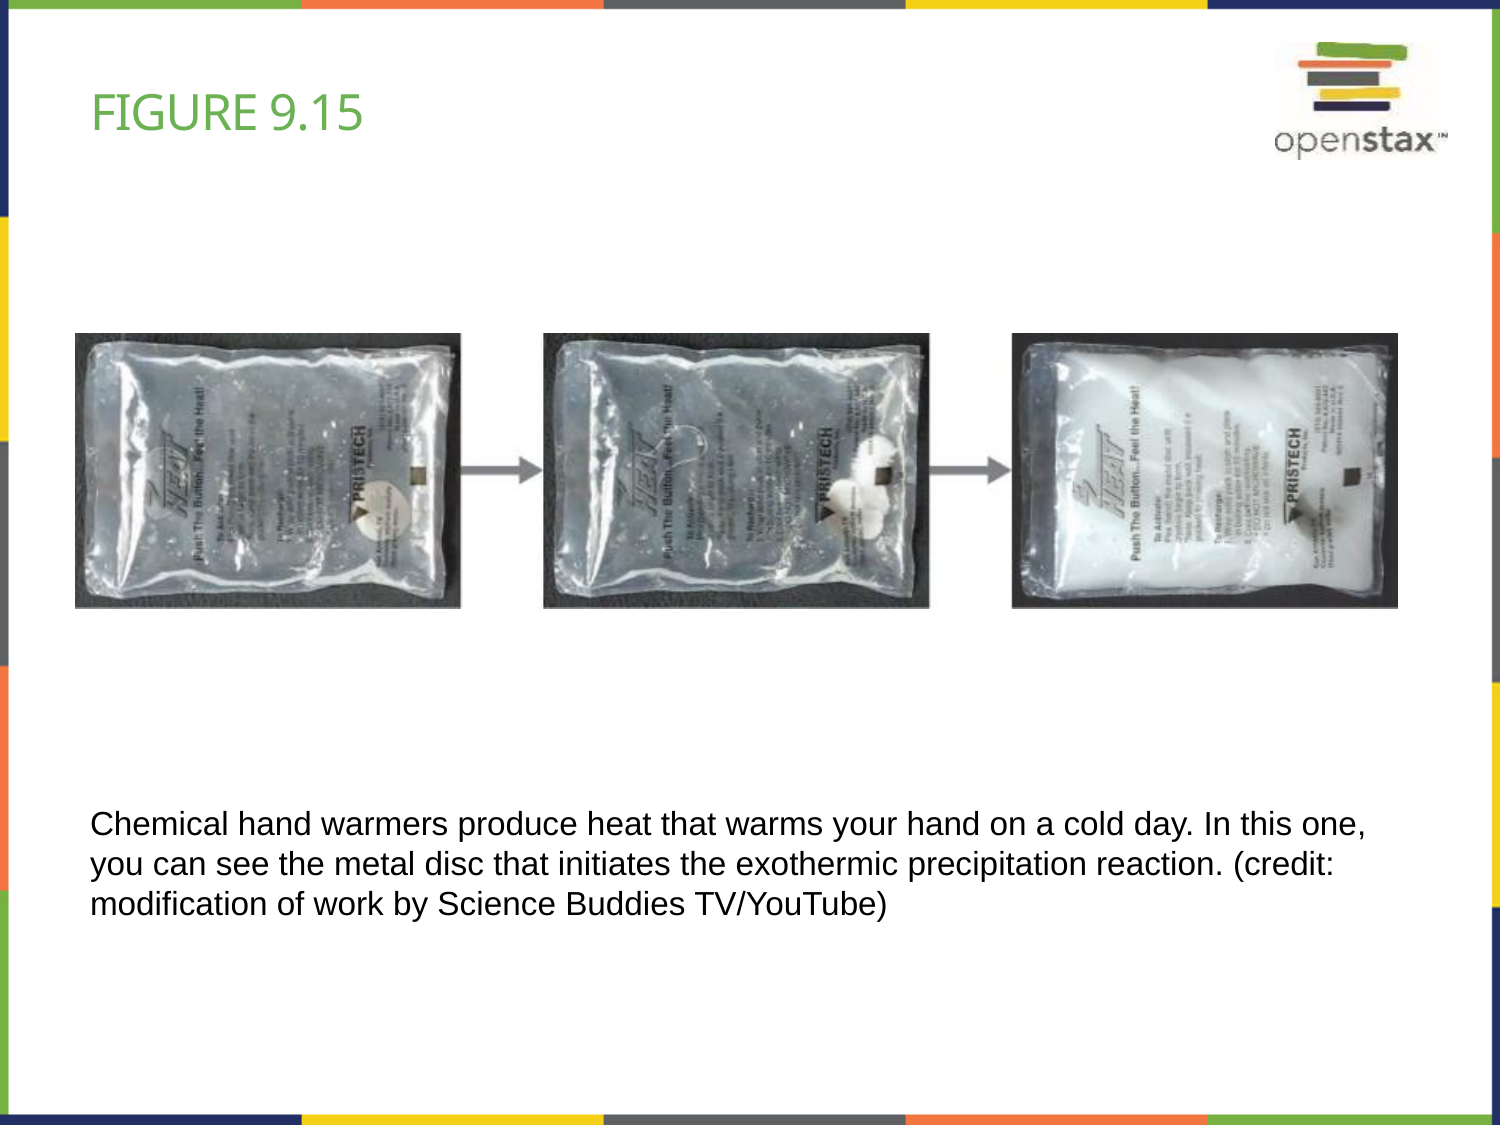

# Figure 9.15
Chemical hand warmers produce heat that warms your hand on a cold day. In this one, you can see the metal disc that initiates the exothermic precipitation reaction. (credit: modification of work by Science Buddies TV/YouTube)